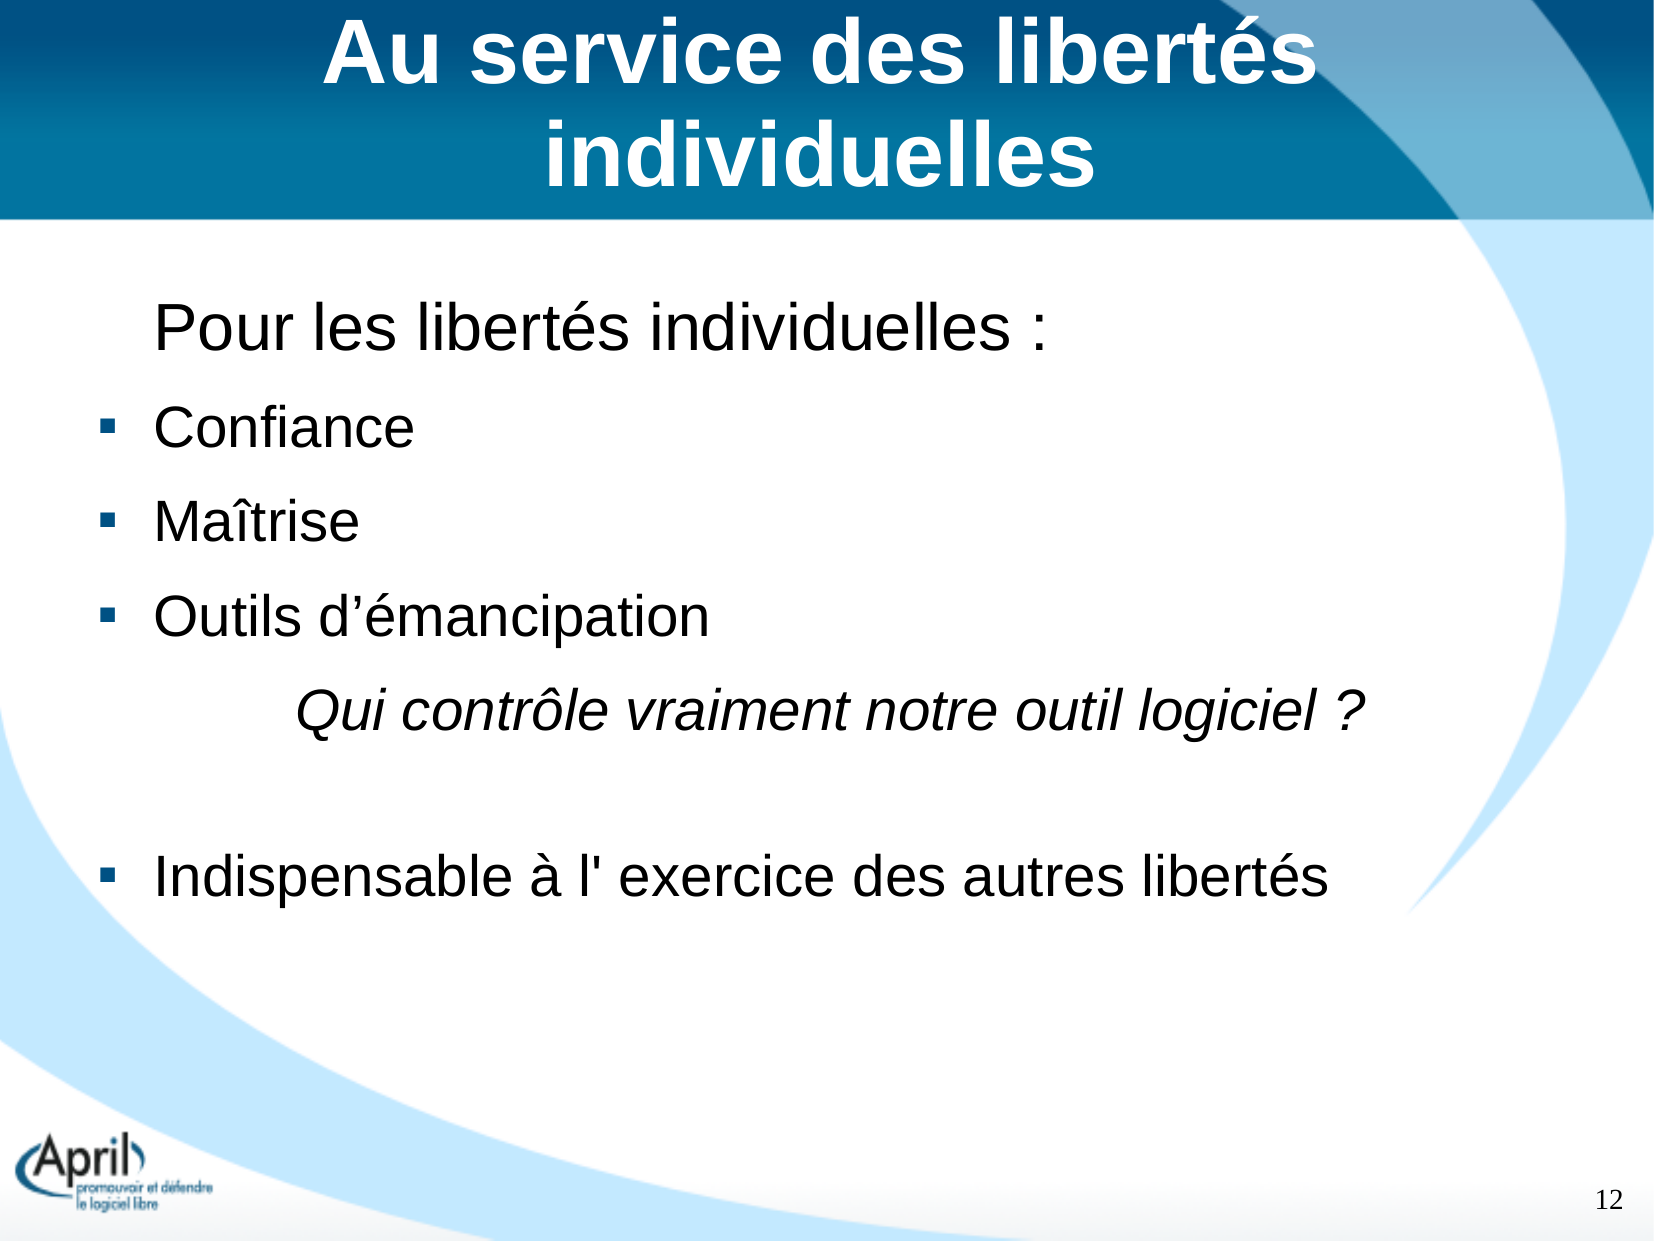

# Au service des libertés individuelles
Pour les libertés individuelles :
Confiance
Maîtrise
Outils d’émancipation
Qui contrôle vraiment notre outil logiciel ?
Indispensable à l' exercice des autres libertés
12